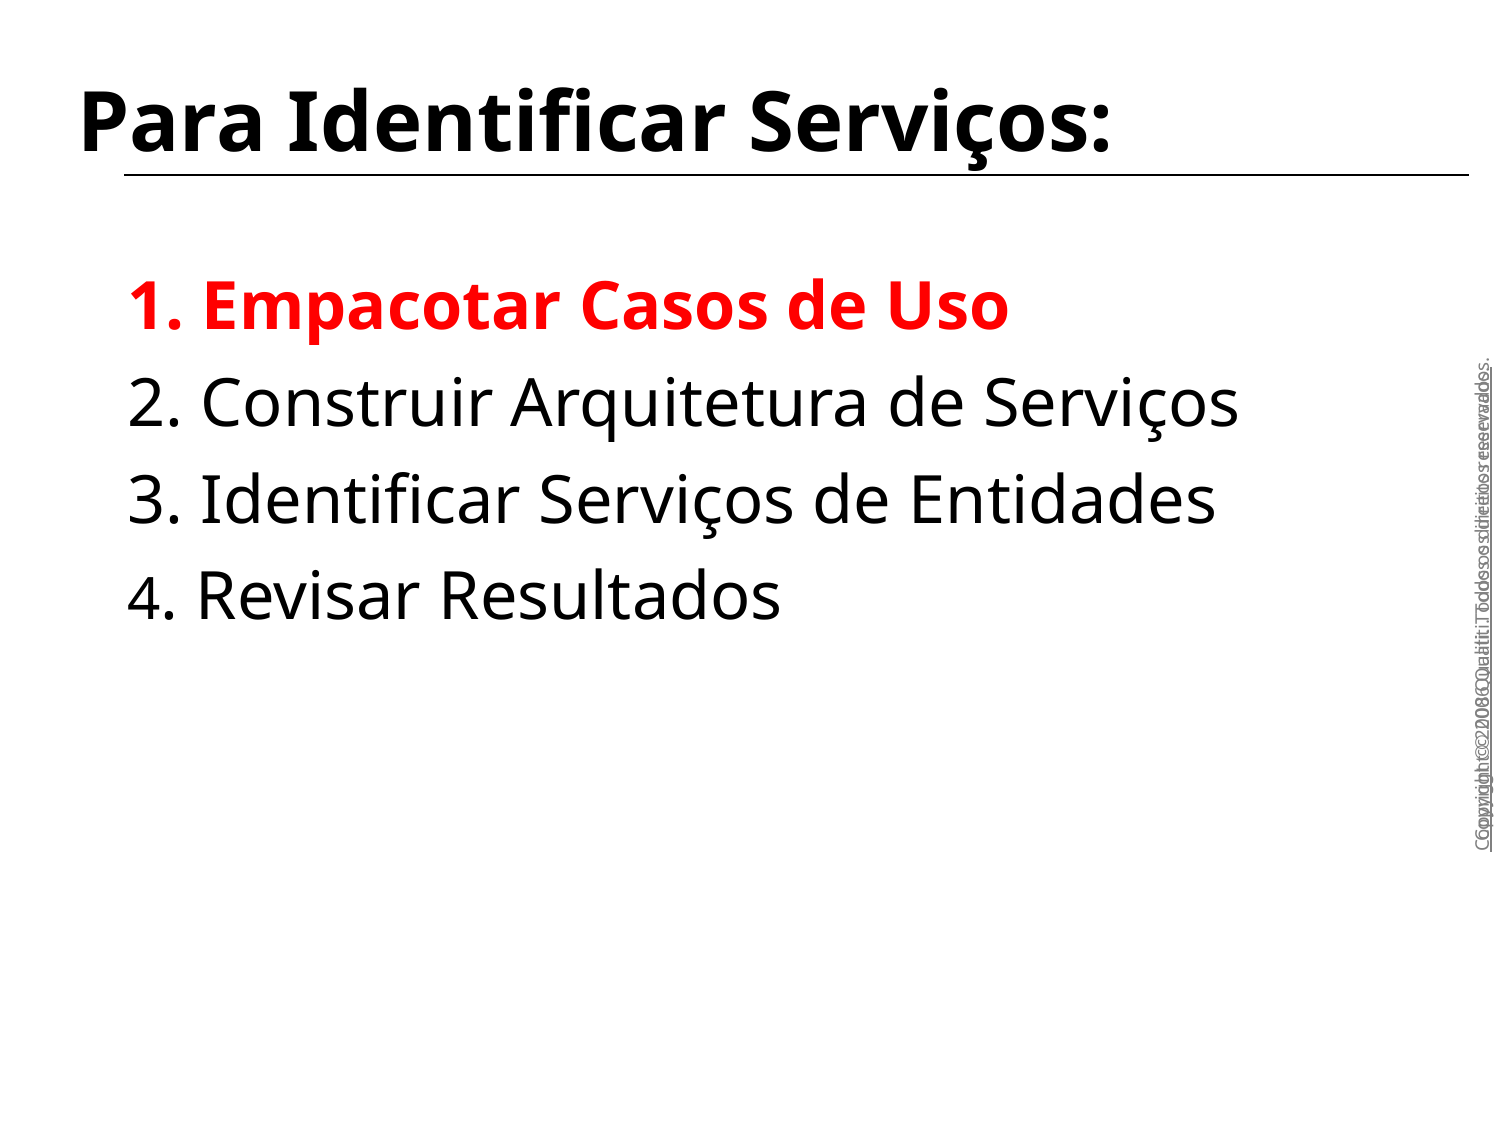

# Para Identificar Serviços:
1. Empacotar Casos de Uso
2. Construir Arquitetura de Serviços
3. Identificar Serviços de Entidades
4. Revisar Resultados